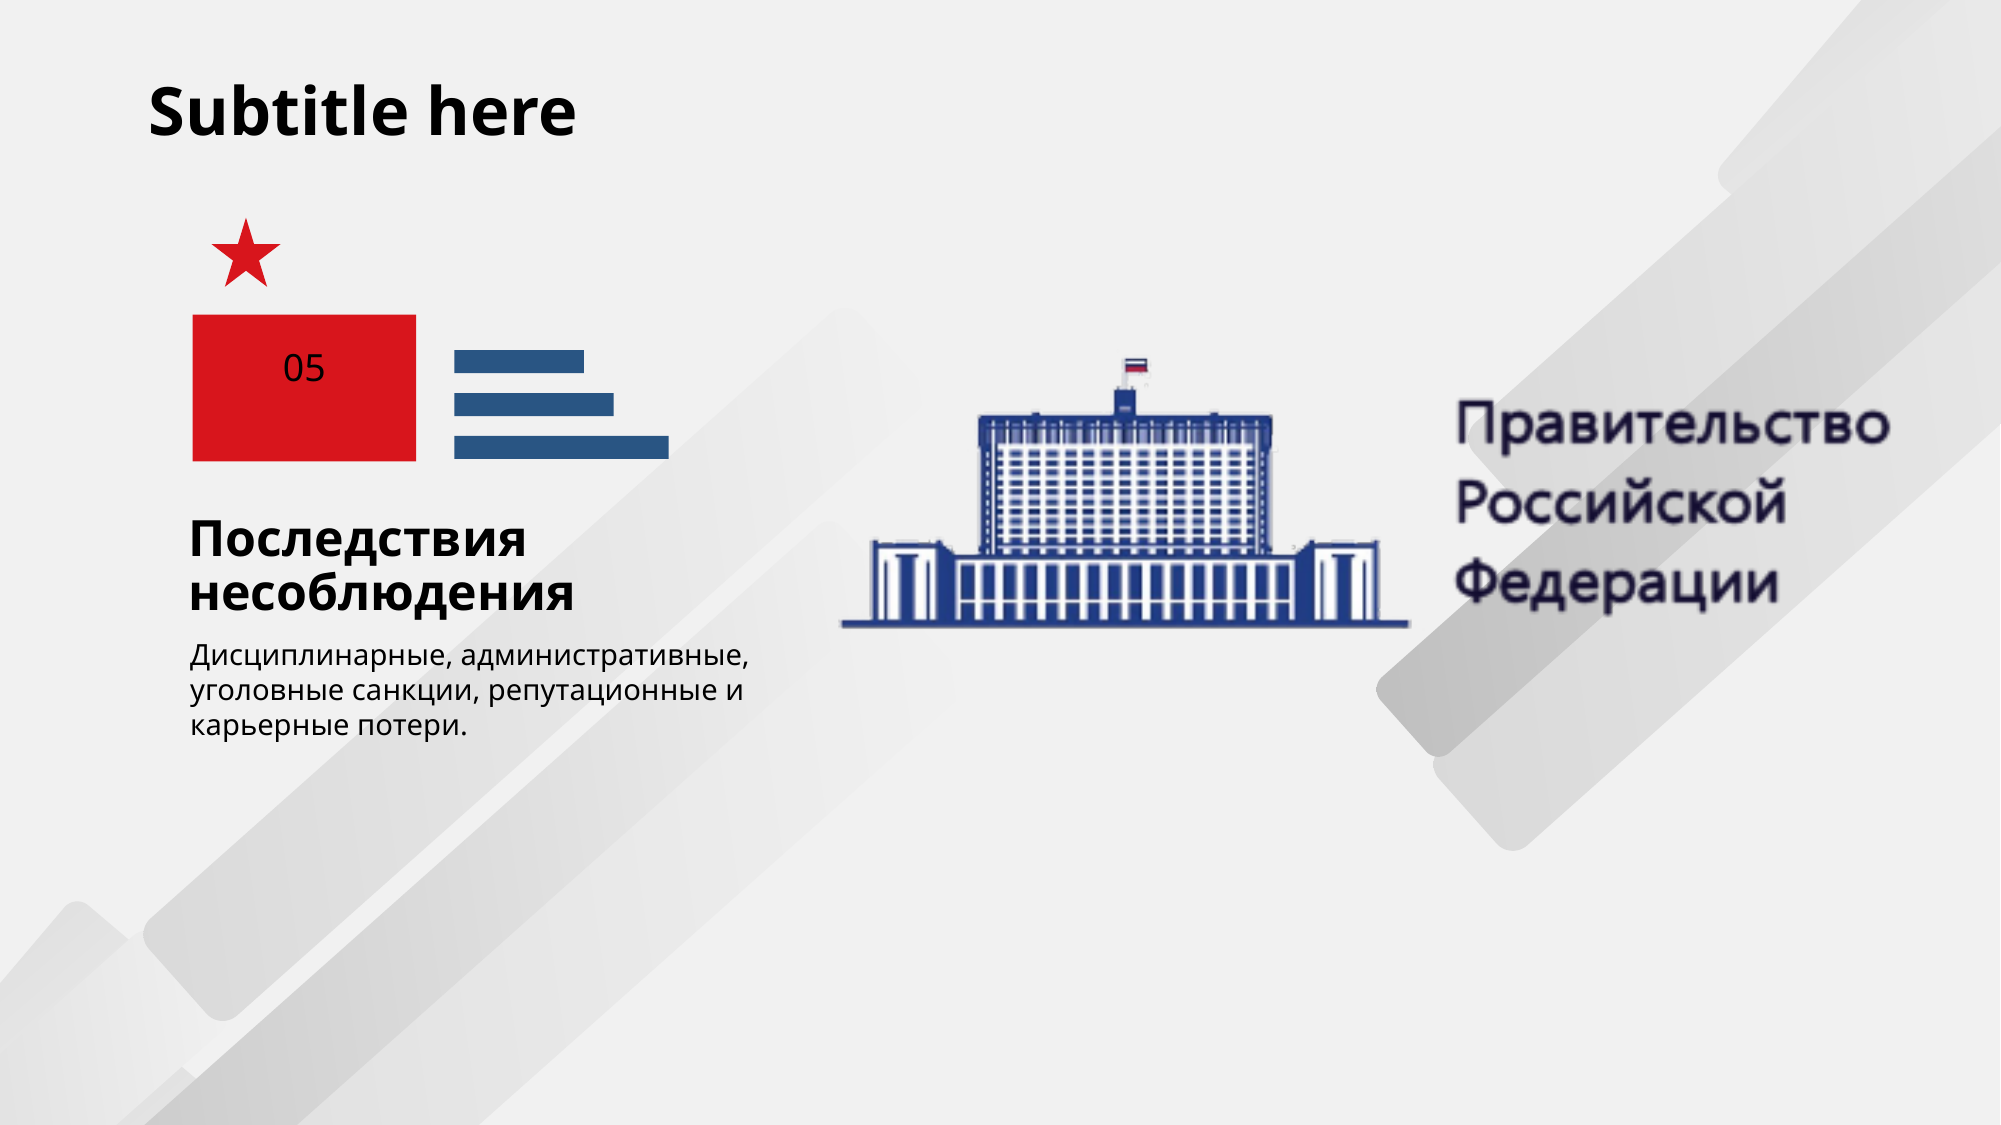

05
Последствия несоблюдения
Дисциплинарные, административные, уголовные санкции, репутационные и карьерные потери.